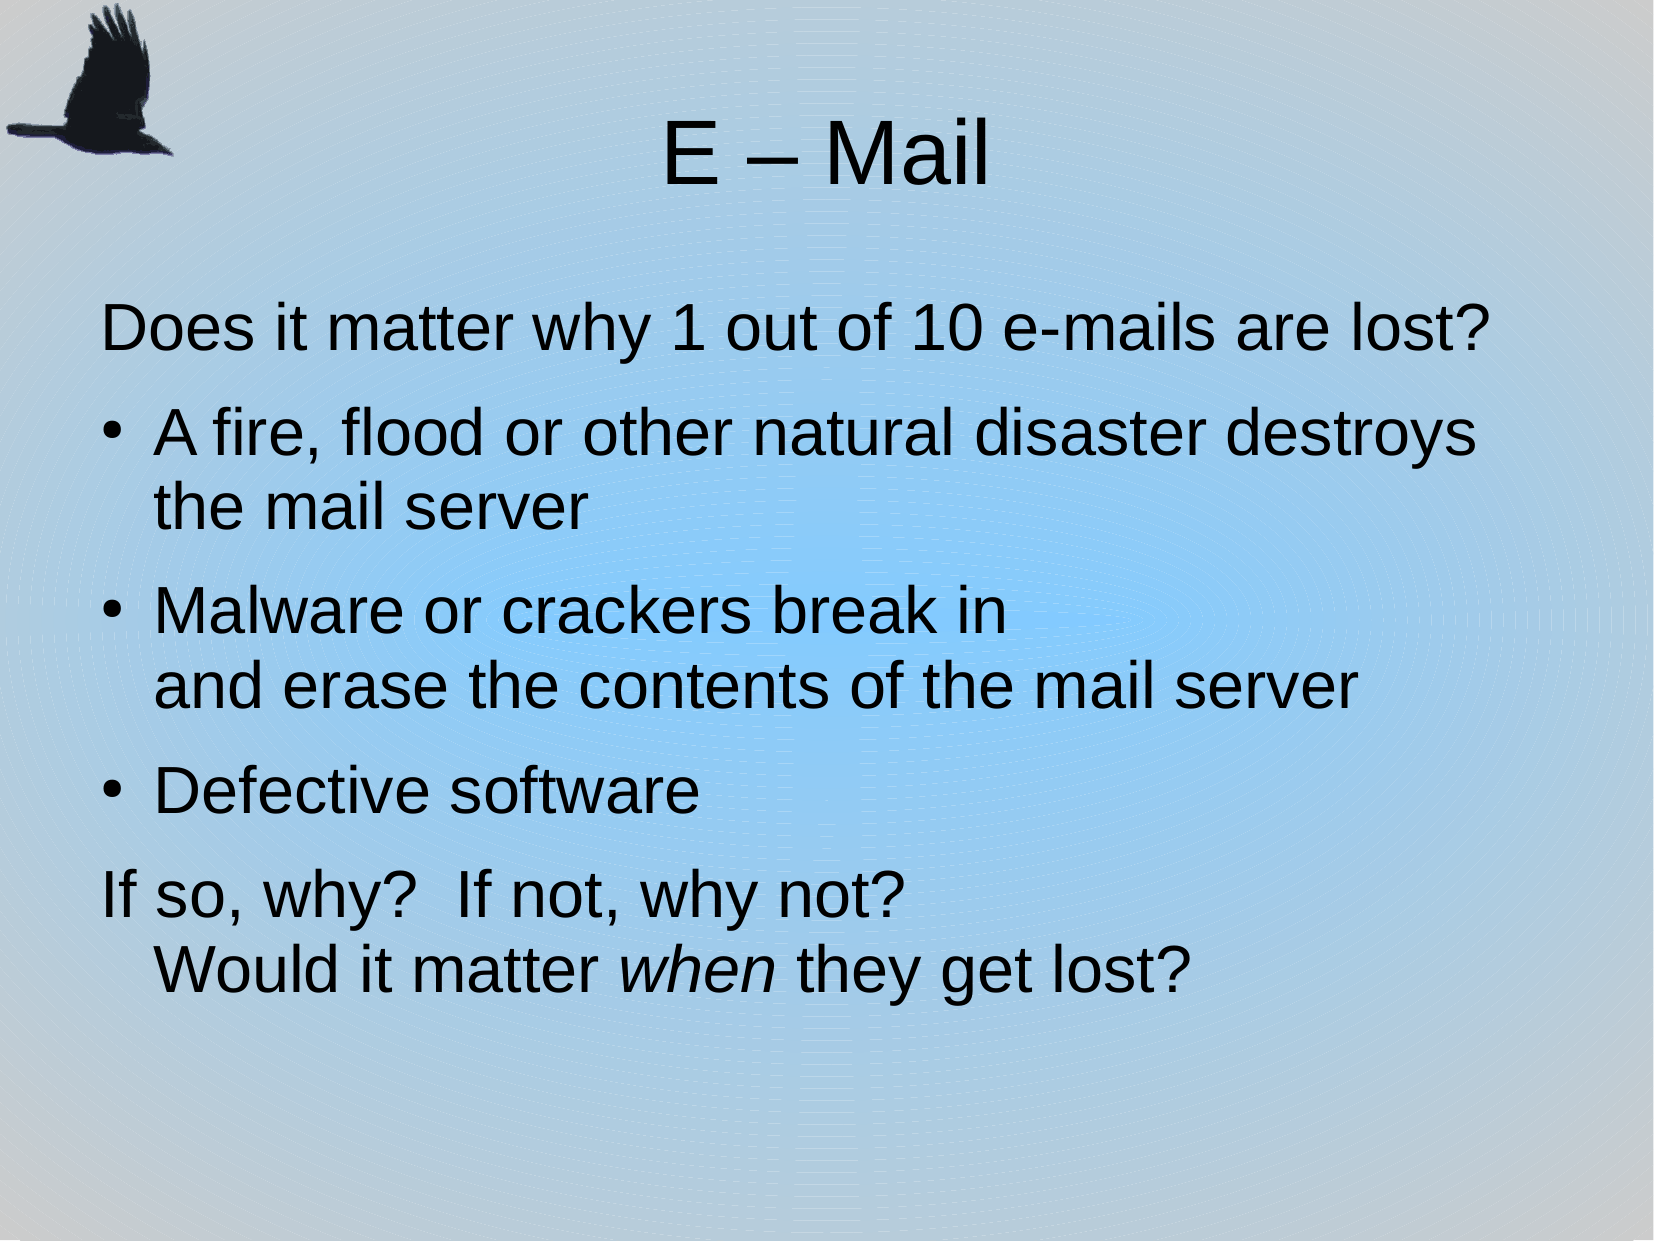

# E – Mail
Does it matter why 1 out of 10 e-mails are lost?
A fire, flood or other natural disaster destroys the mail server
Malware or crackers break in
and erase the contents of the mail server
Defective software
If so, why? If not, why not?
Would it matter when they get lost?